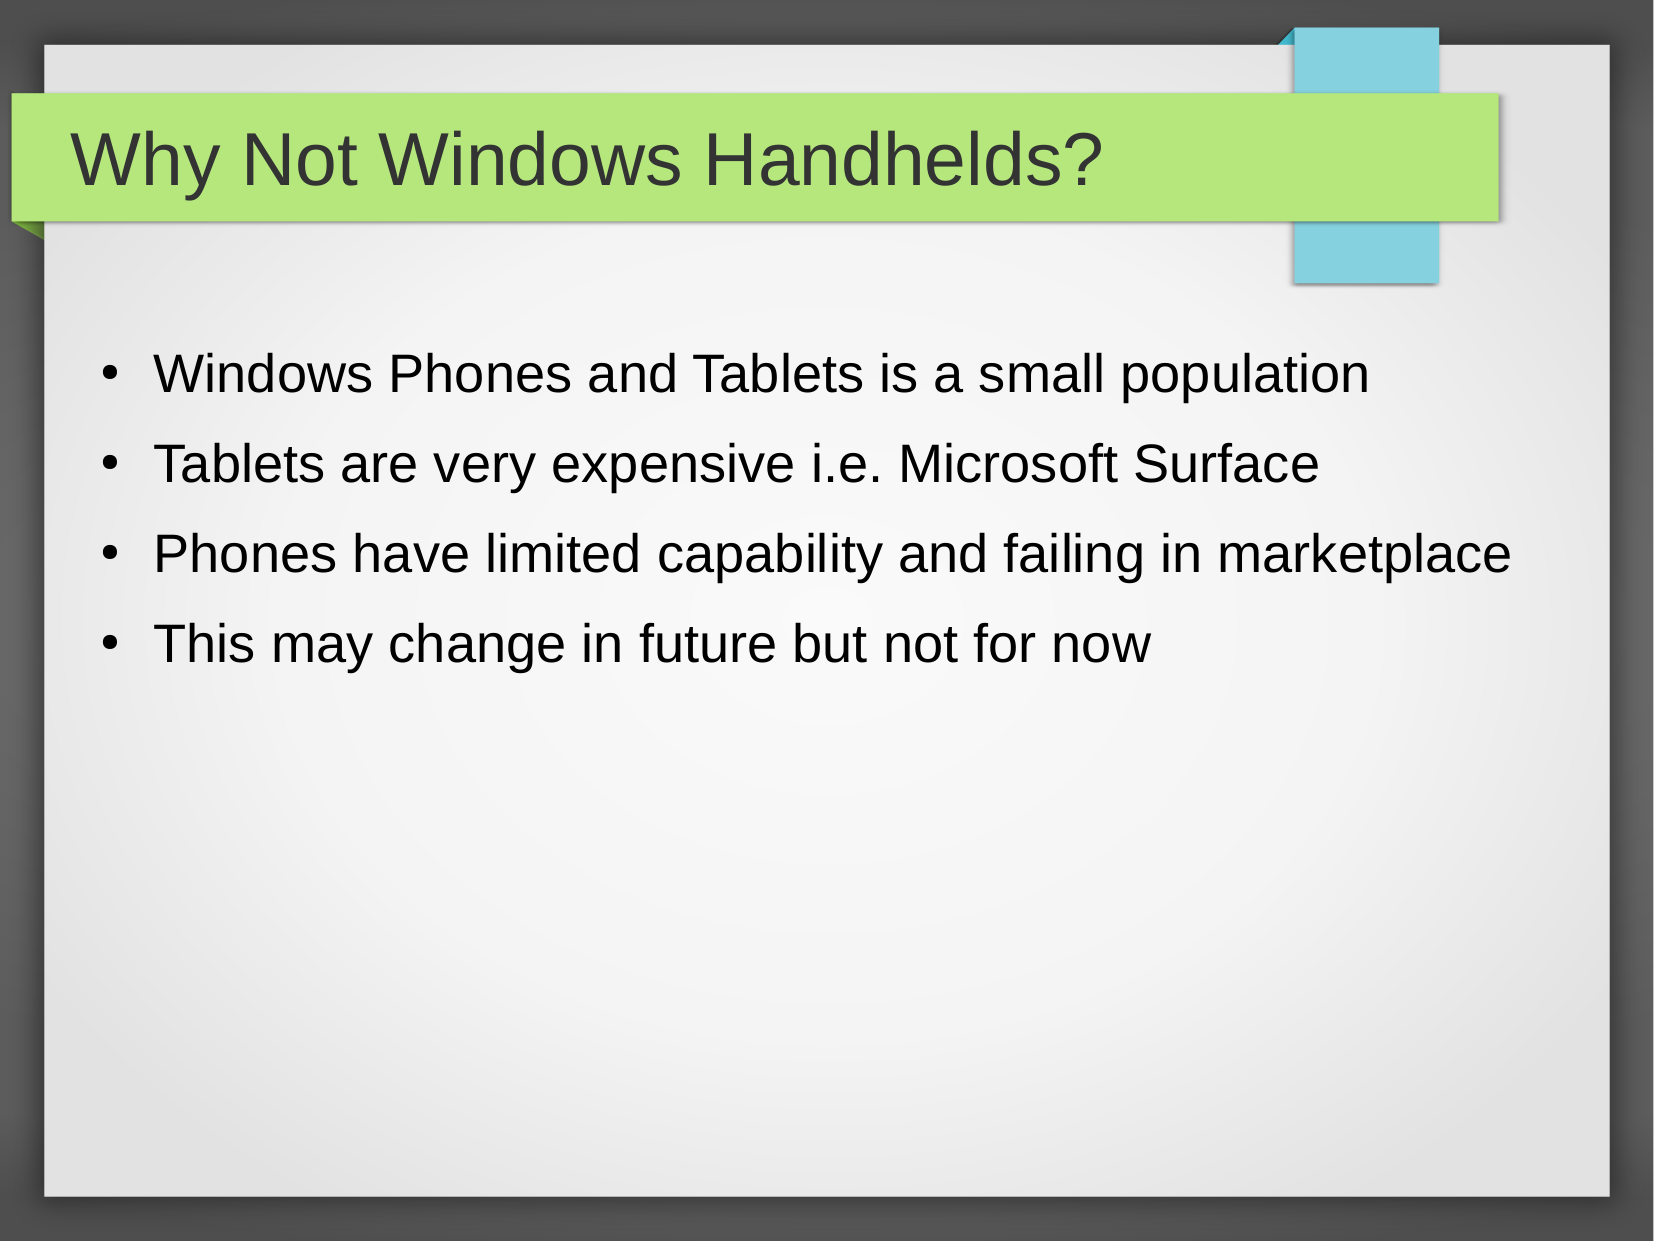

# Why Not Windows Handhelds?
Windows Phones and Tablets is a small population
Tablets are very expensive i.e. Microsoft Surface
Phones have limited capability and failing in marketplace
This may change in future but not for now